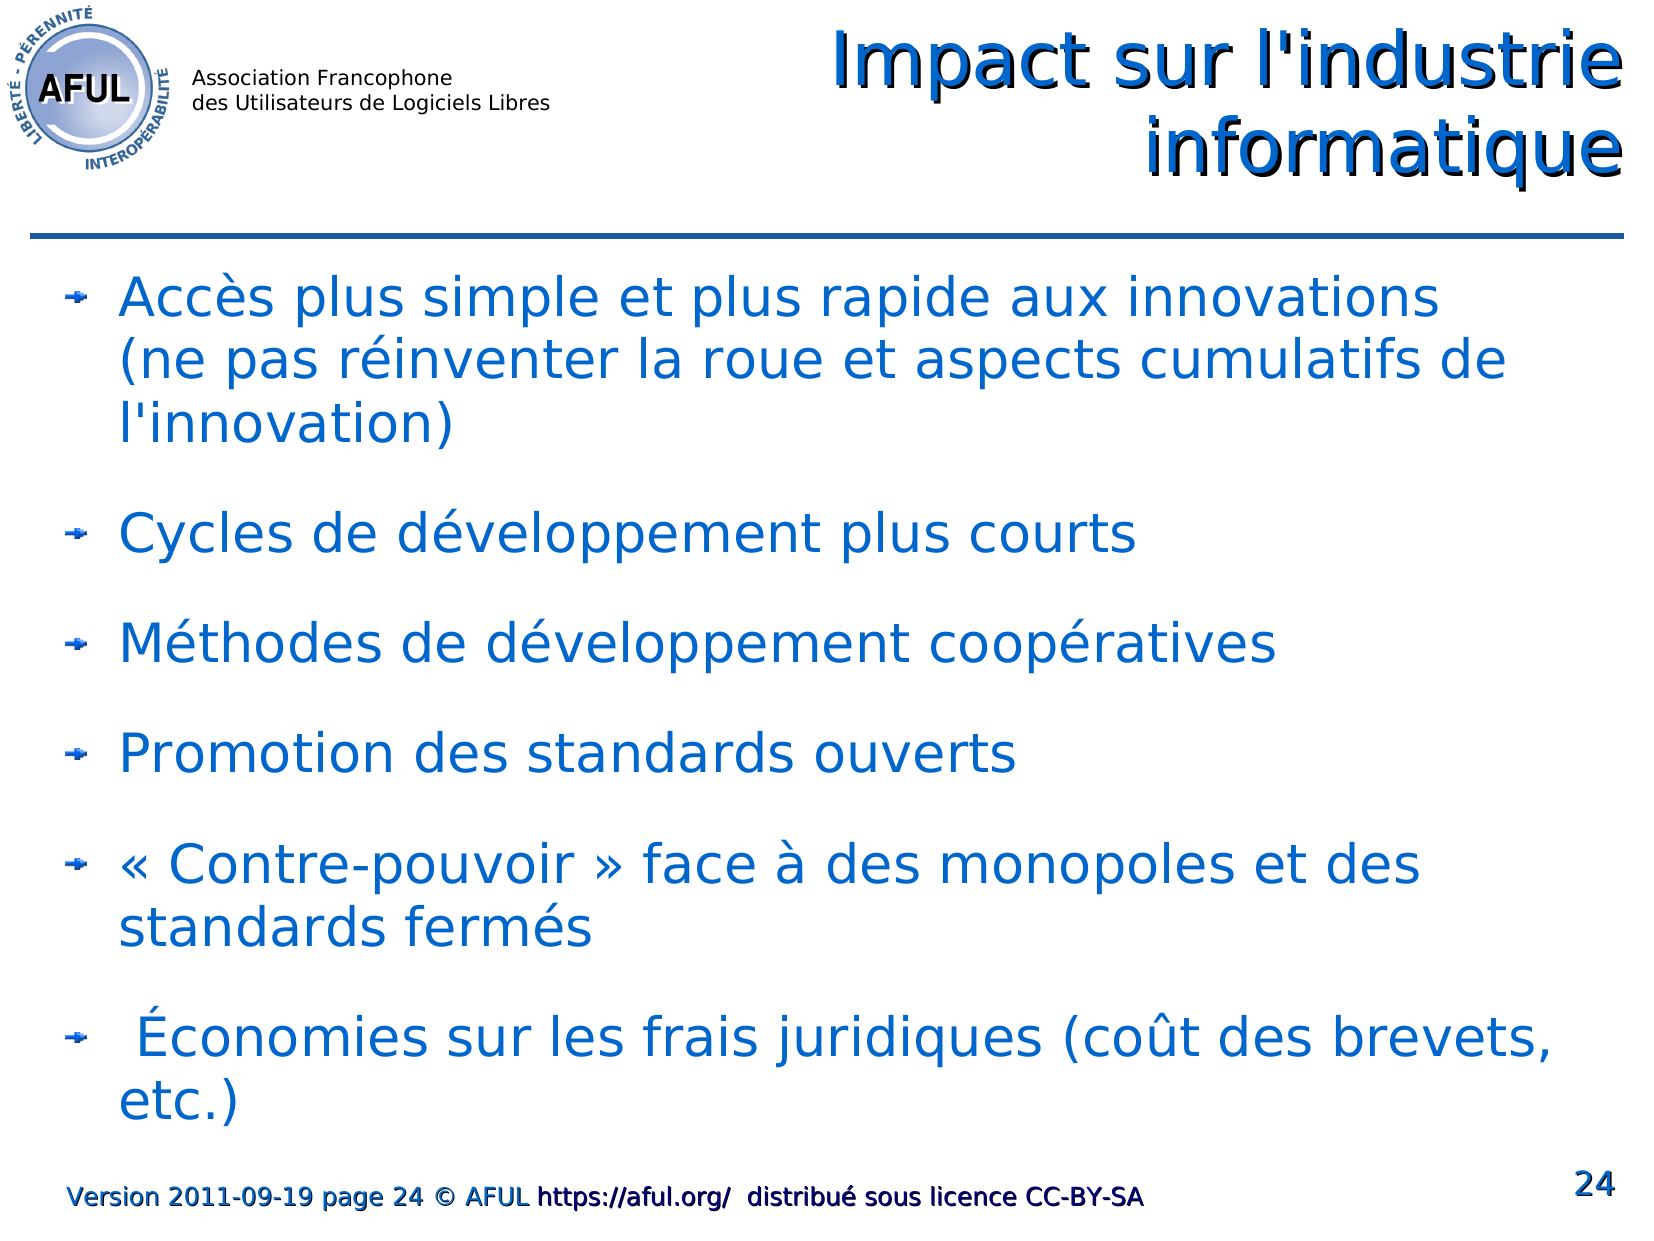

# Impact sur l'industrie informatique
Accès plus simple et plus rapide aux innovations
(ne pas réinventer la roue et aspects cumulatifs de l'innovation)
Cycles de développement plus courts
Méthodes de développement coopératives
Promotion des standards ouverts
« Contre-pouvoir » face à des monopoles et des standards fermés
 Économies sur les frais juridiques (coût des brevets, etc.)